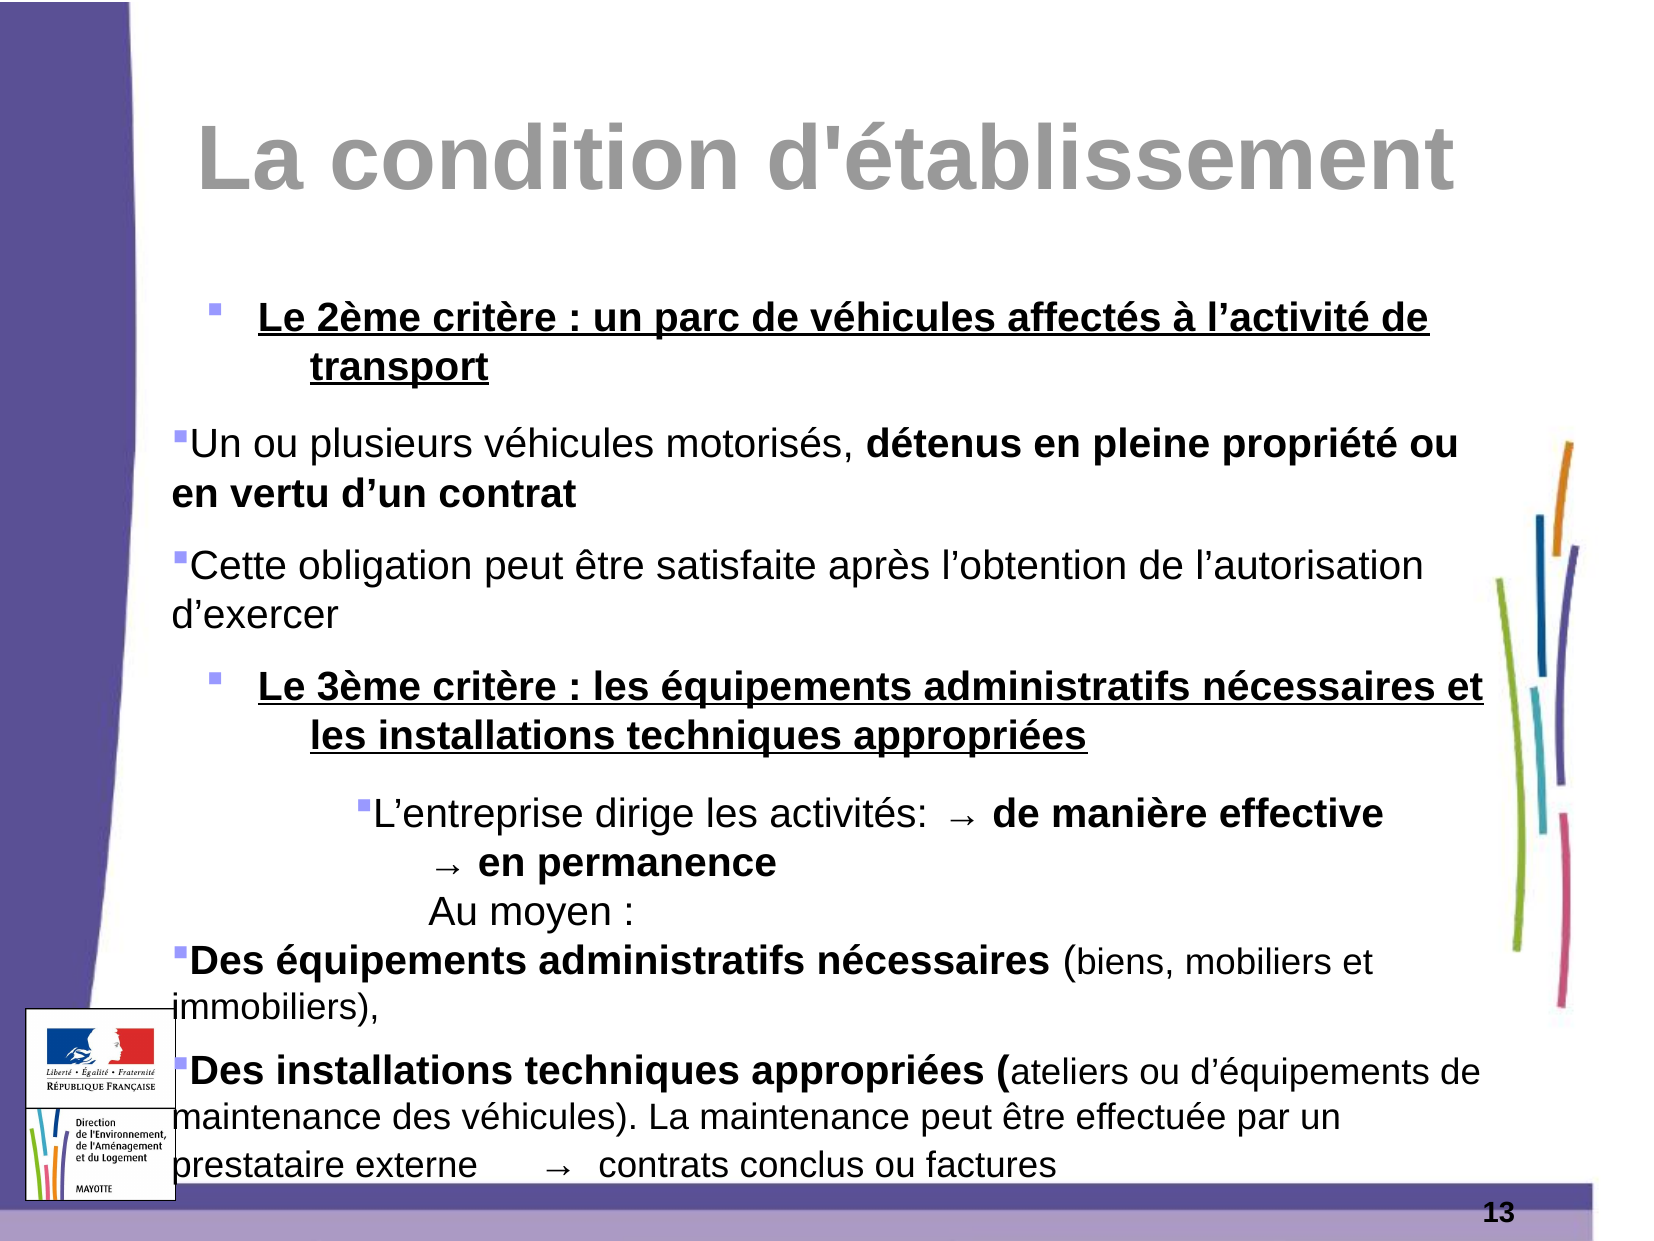

# La condition d'établissement
Le 2ème critère : un parc de véhicules affectés à l’activité de transport
Un ou plusieurs véhicules motorisés, détenus en pleine propriété ou en vertu d’un contrat
Cette obligation peut être satisfaite après l’obtention de l’autorisation d’exercer
Le 3ème critère : les équipements administratifs nécessaires et les installations techniques appropriées
L’entreprise dirige les activités:	→ de manière effective
 									→ en permanence
 	Au moyen :
Des équipements administratifs nécessaires (biens, mobiliers et immobiliers),
Des installations techniques appropriées (ateliers ou d’équipements de maintenance des véhicules). La maintenance peut être effectuée par un prestataire externe 	→ contrats conclus ou factures